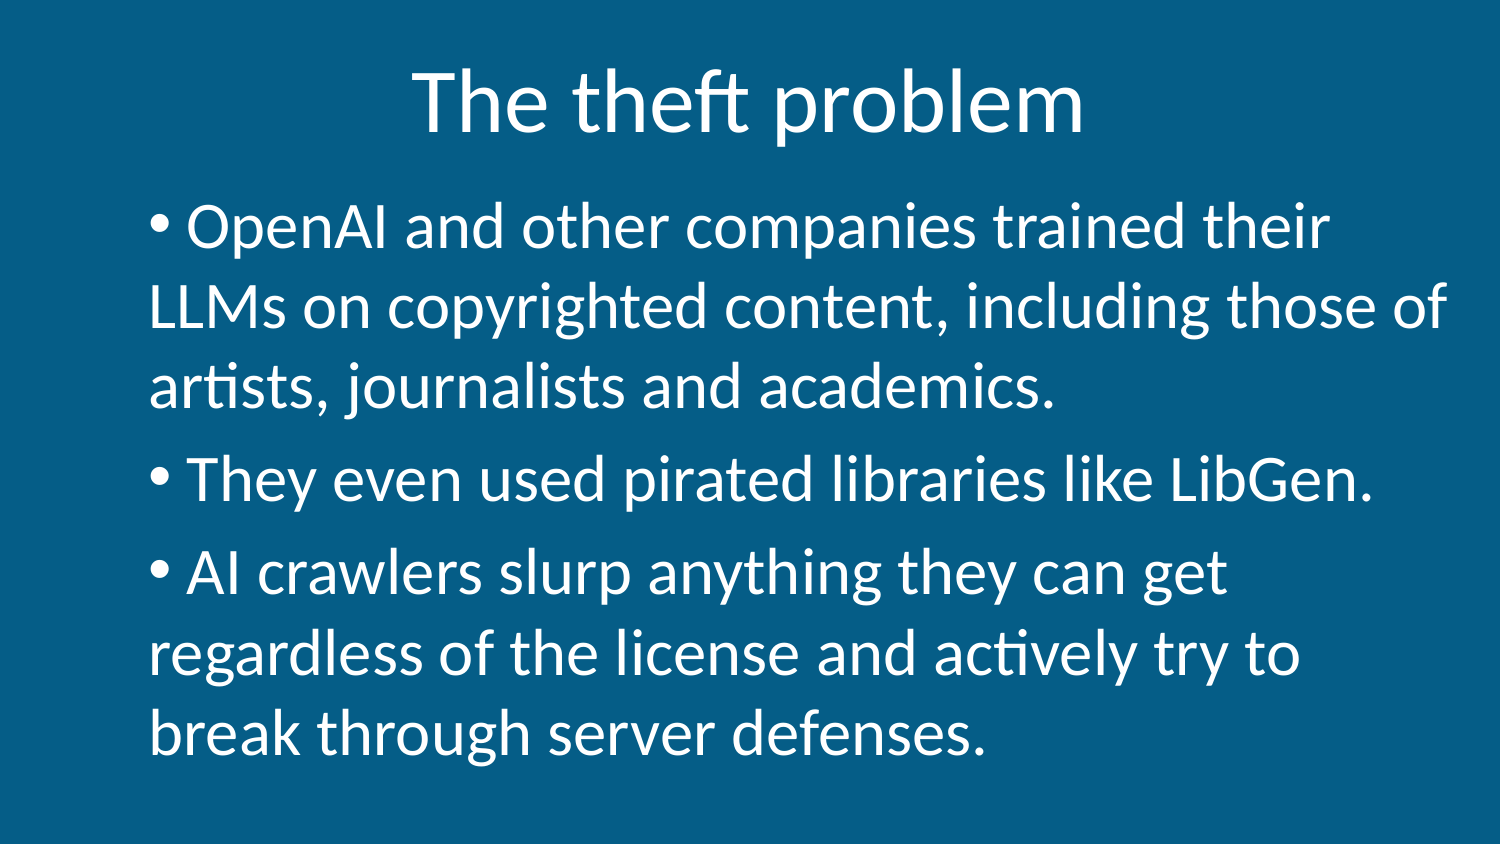

# The theft problem
 OpenAI and other companies trained their LLMs on copyrighted content, including those of artists, journalists and academics.
 They even used pirated libraries like LibGen.
 AI crawlers slurp anything they can get regardless of the license and actively try to break through server defenses.